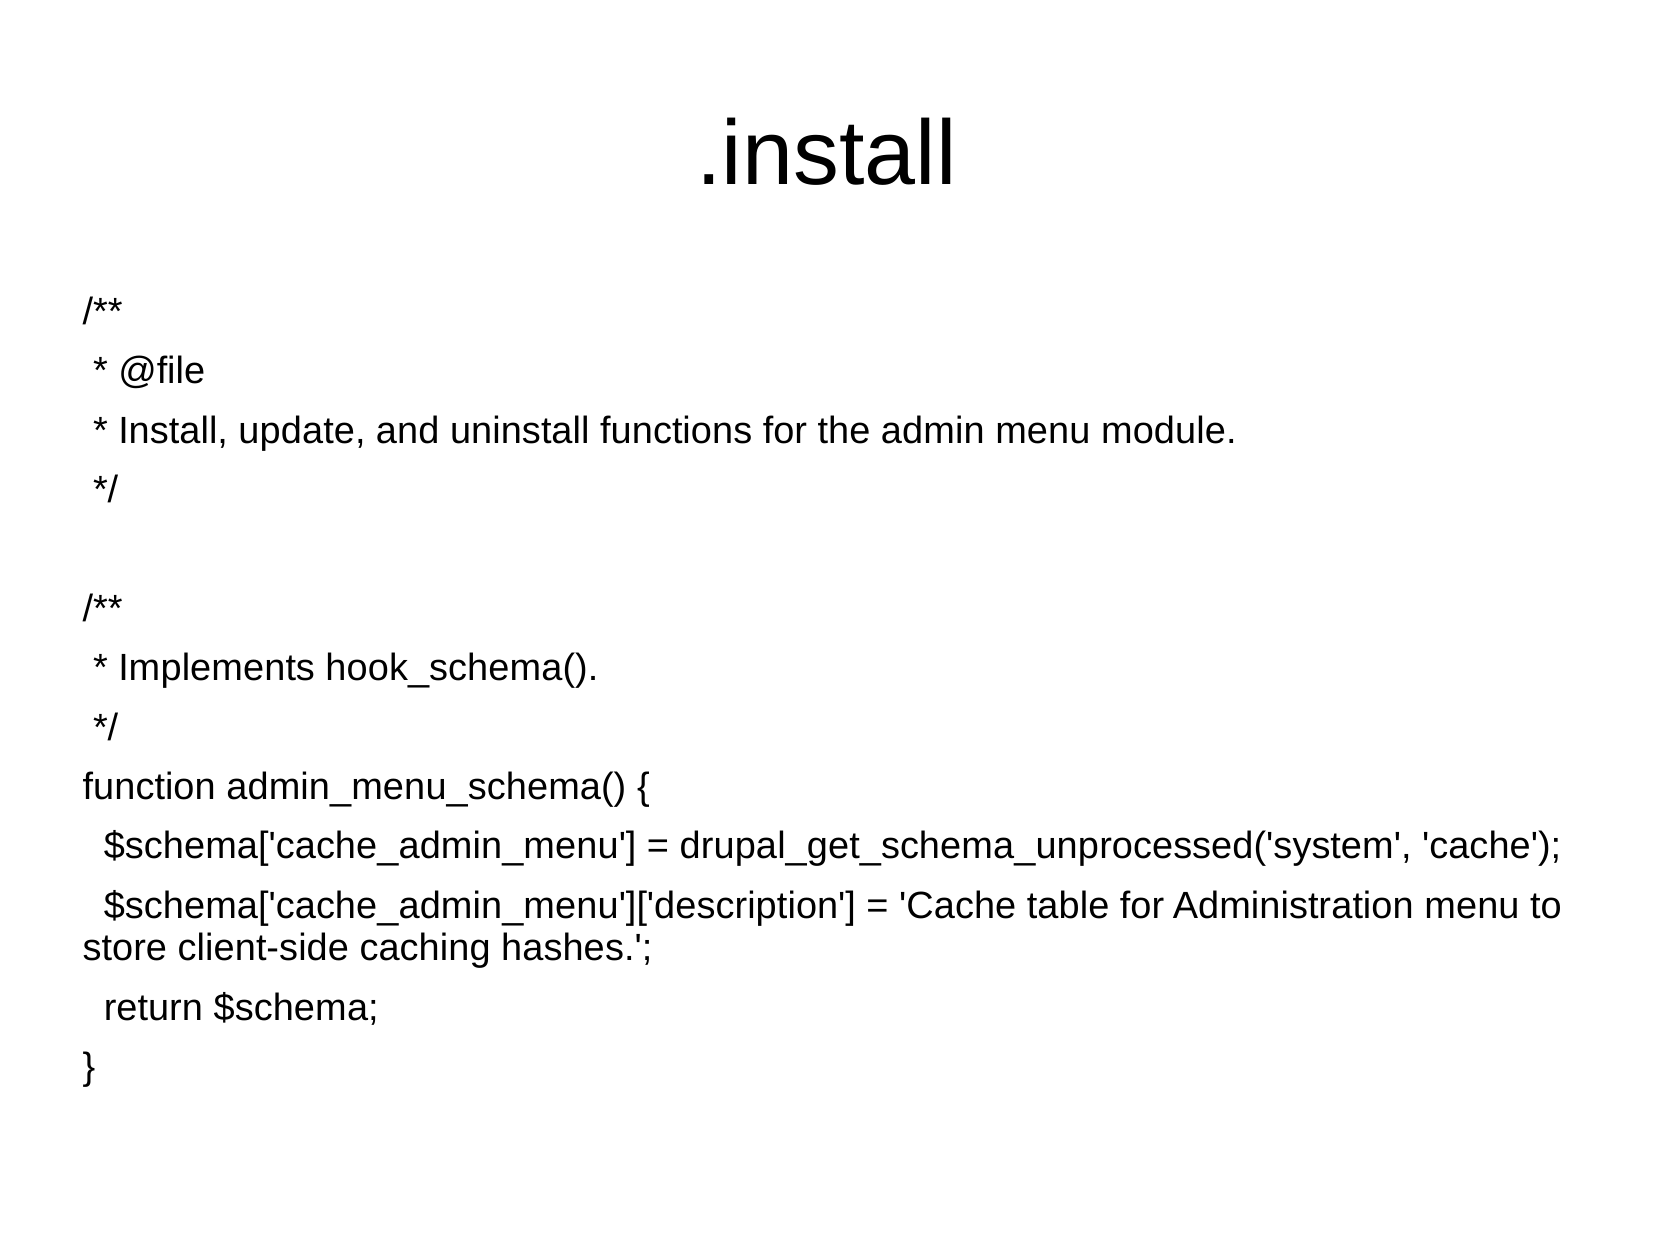

# .install
/**
 * @file
 * Install, update, and uninstall functions for the admin menu module.
 */
/**
 * Implements hook_schema().
 */
function admin_menu_schema() {
 $schema['cache_admin_menu'] = drupal_get_schema_unprocessed('system', 'cache');
 $schema['cache_admin_menu']['description'] = 'Cache table for Administration menu to store client-side caching hashes.';
 return $schema;
}